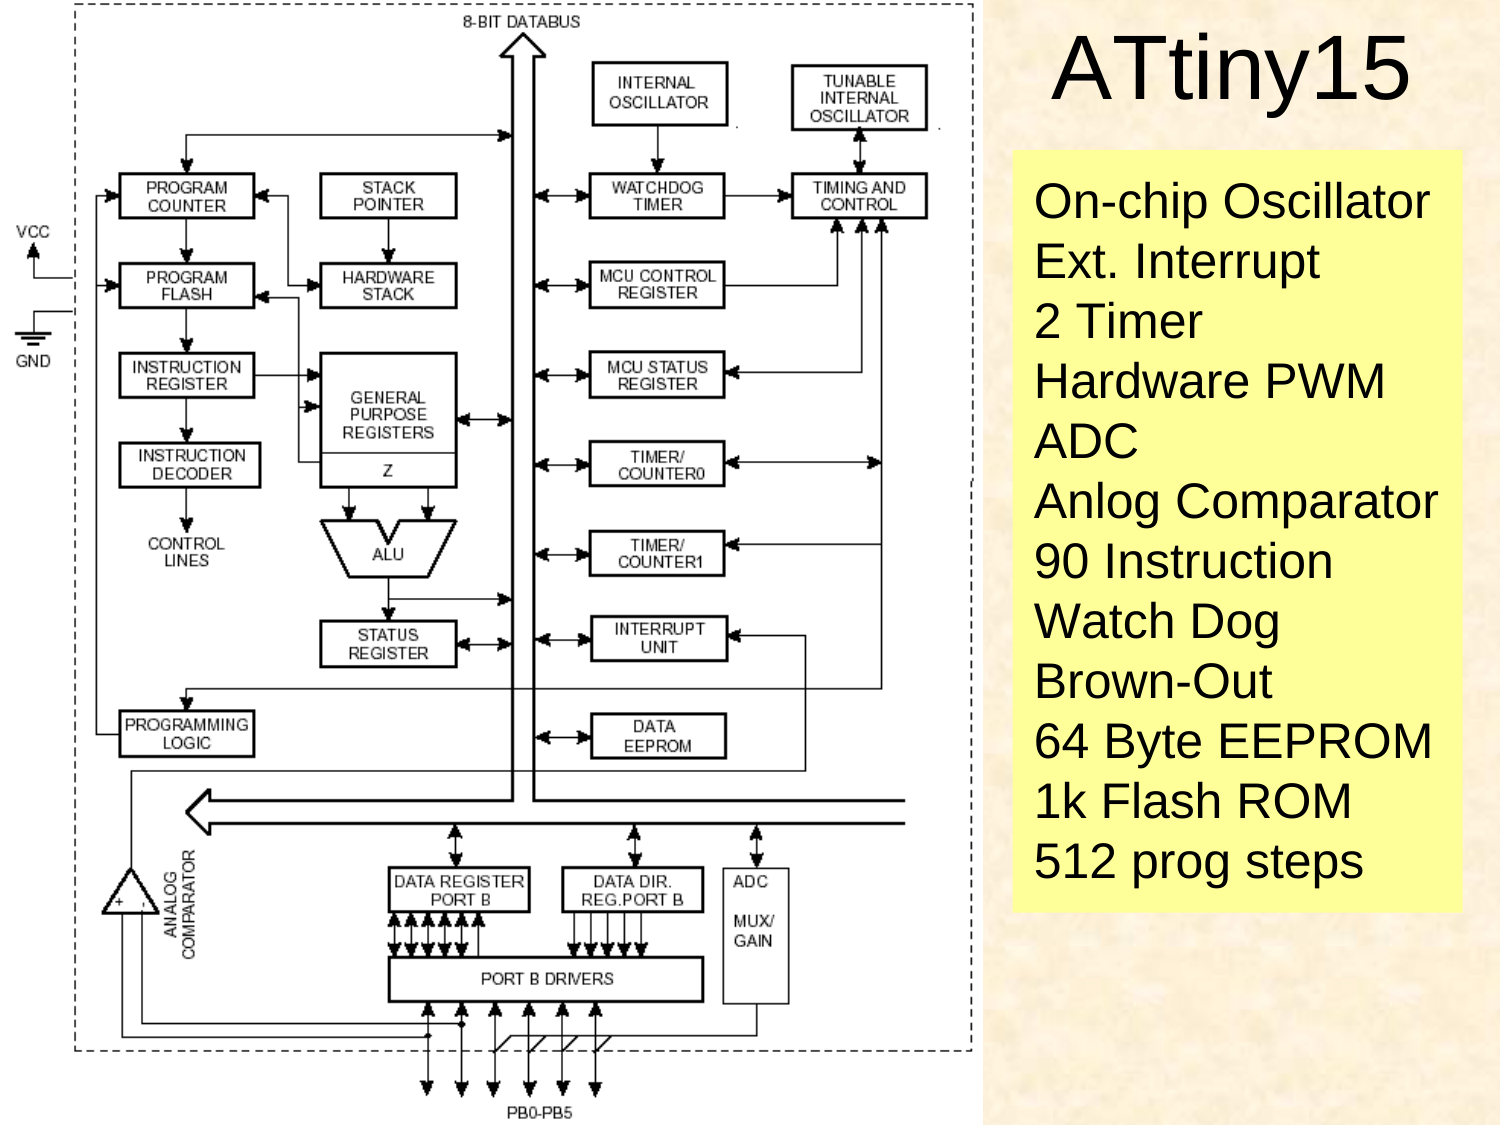

# ATtiny15
On-chip Oscillator
Ext. Interrupt
2 Timer
Hardware PWM
ADC
Anlog Comparator
90 Instruction
Watch Dog
Brown-Out
64 Byte EEPROM
1k Flash ROM
512 prog steps